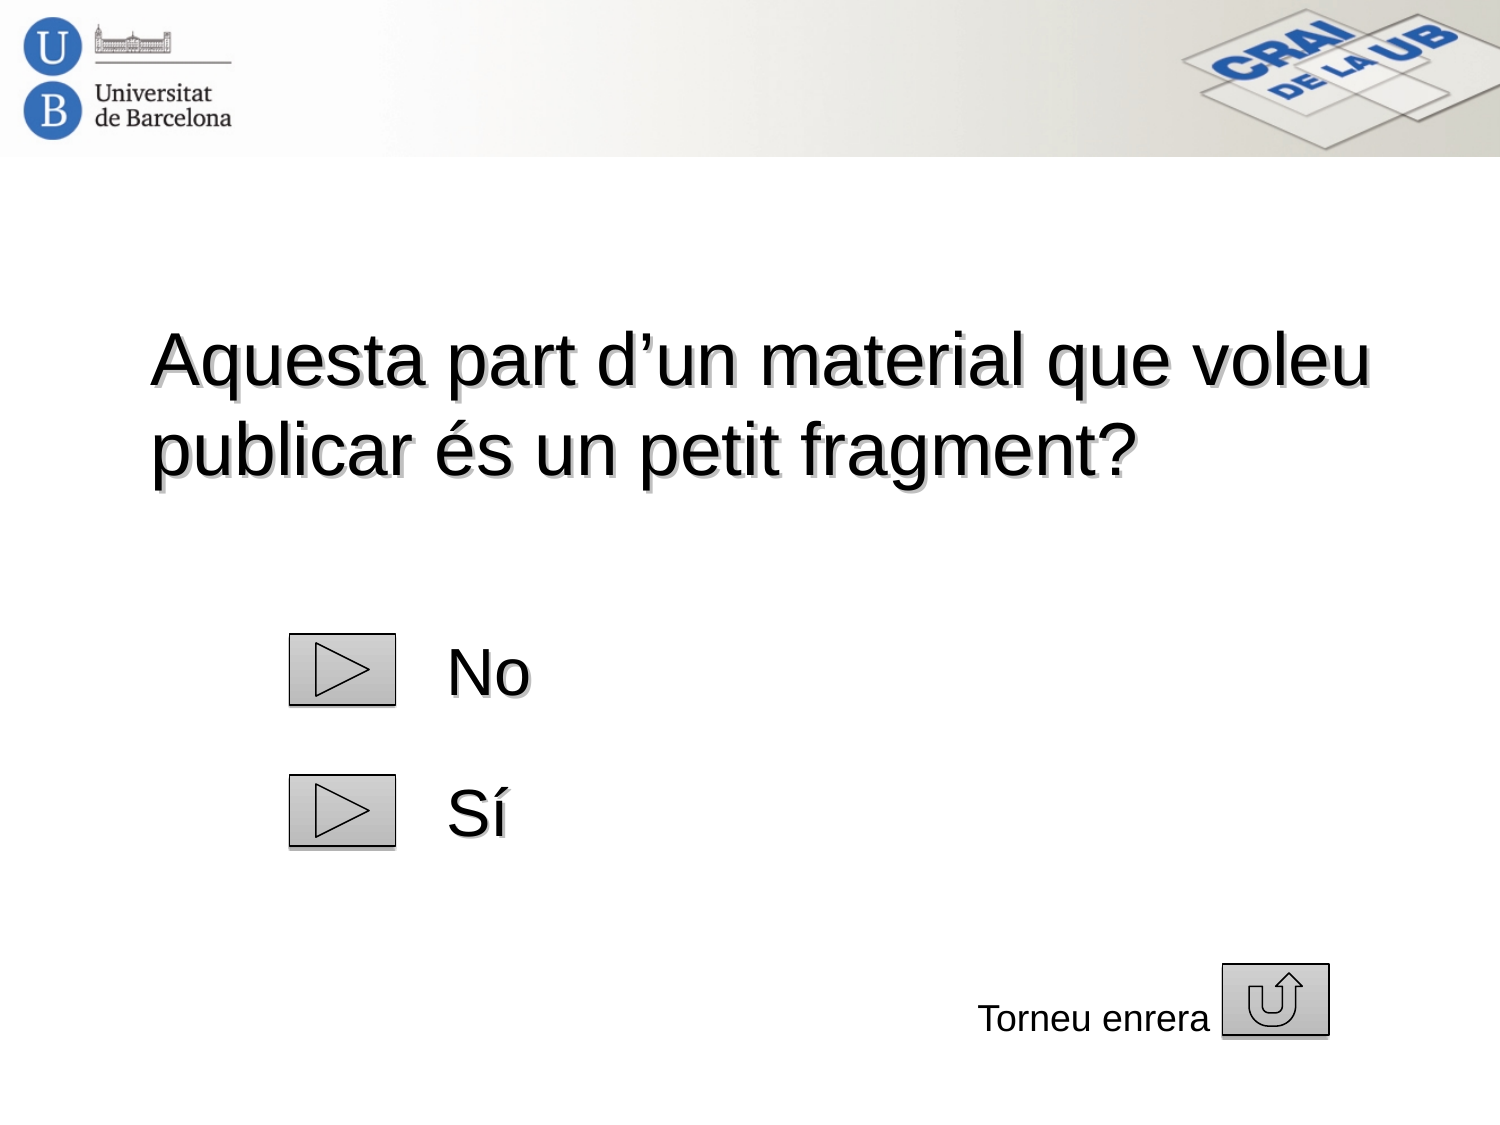

# Aquesta part d’un material que voleu publicar és un petit fragment?
No
Sí
Torneu enrera